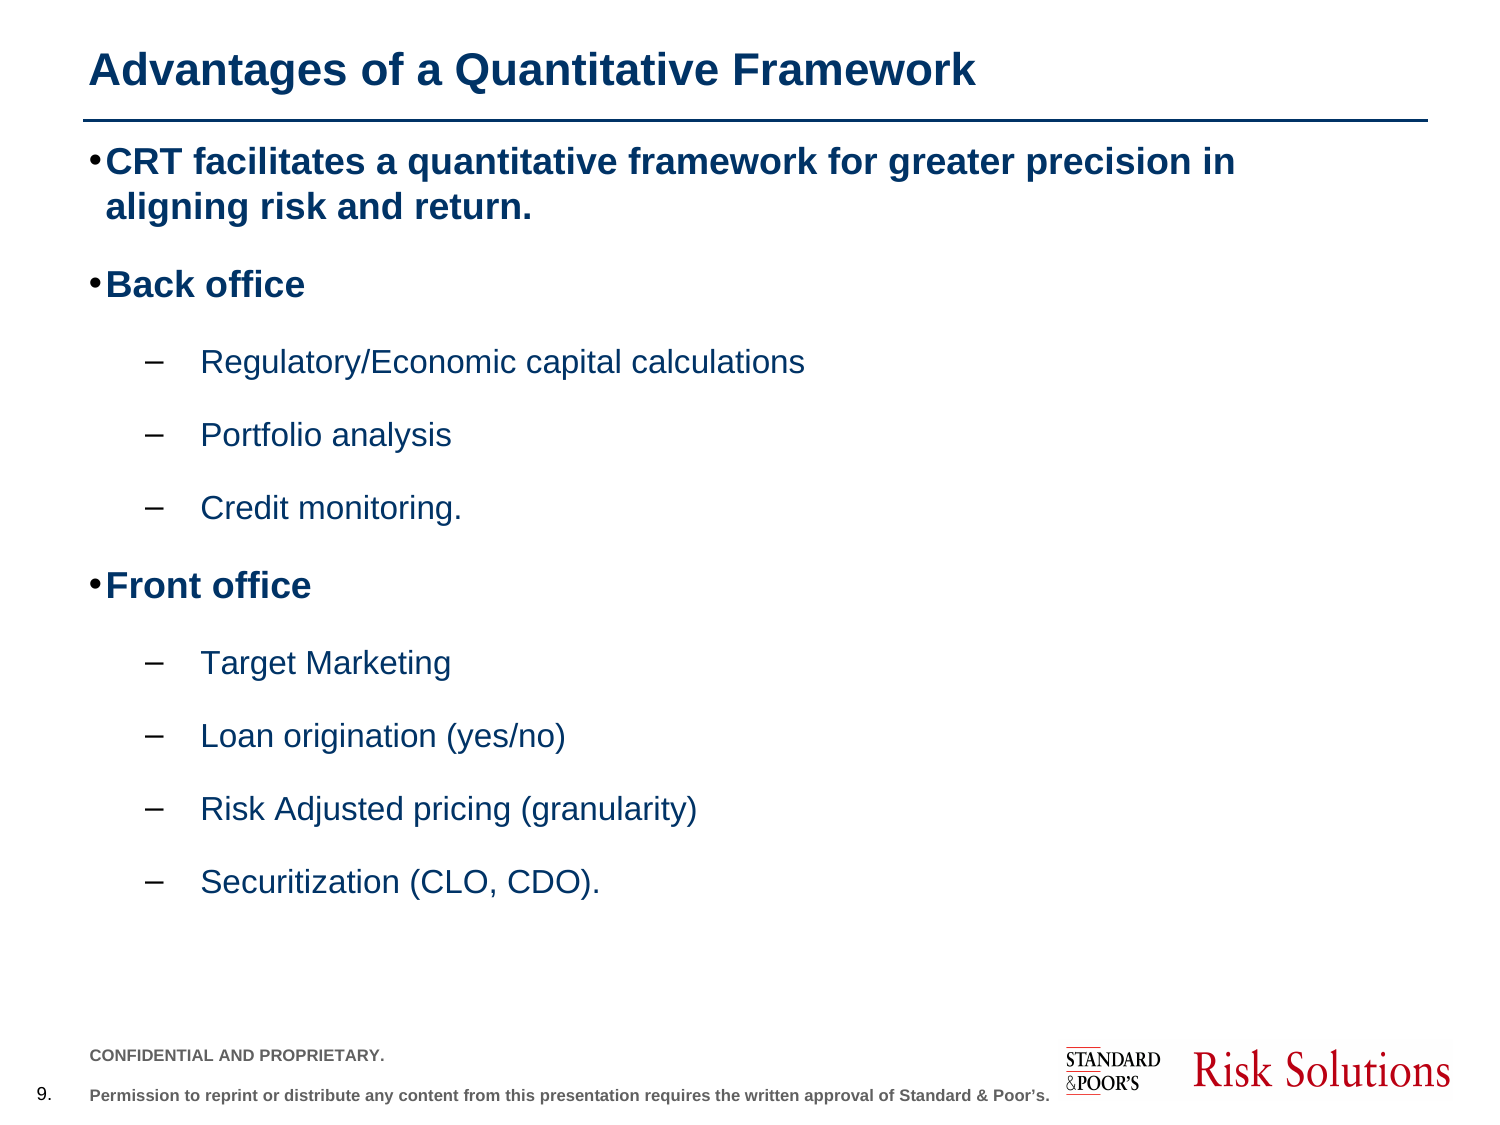

Advantages of a Quantitative Framework
# CRT facilitates a quantitative framework for greater precision in aligning risk and return.
Back office
Regulatory/Economic capital calculations
Portfolio analysis
Credit monitoring.
Front office
Target Marketing
Loan origination (yes/no)
Risk Adjusted pricing (granularity)
Securitization (CLO, CDO).